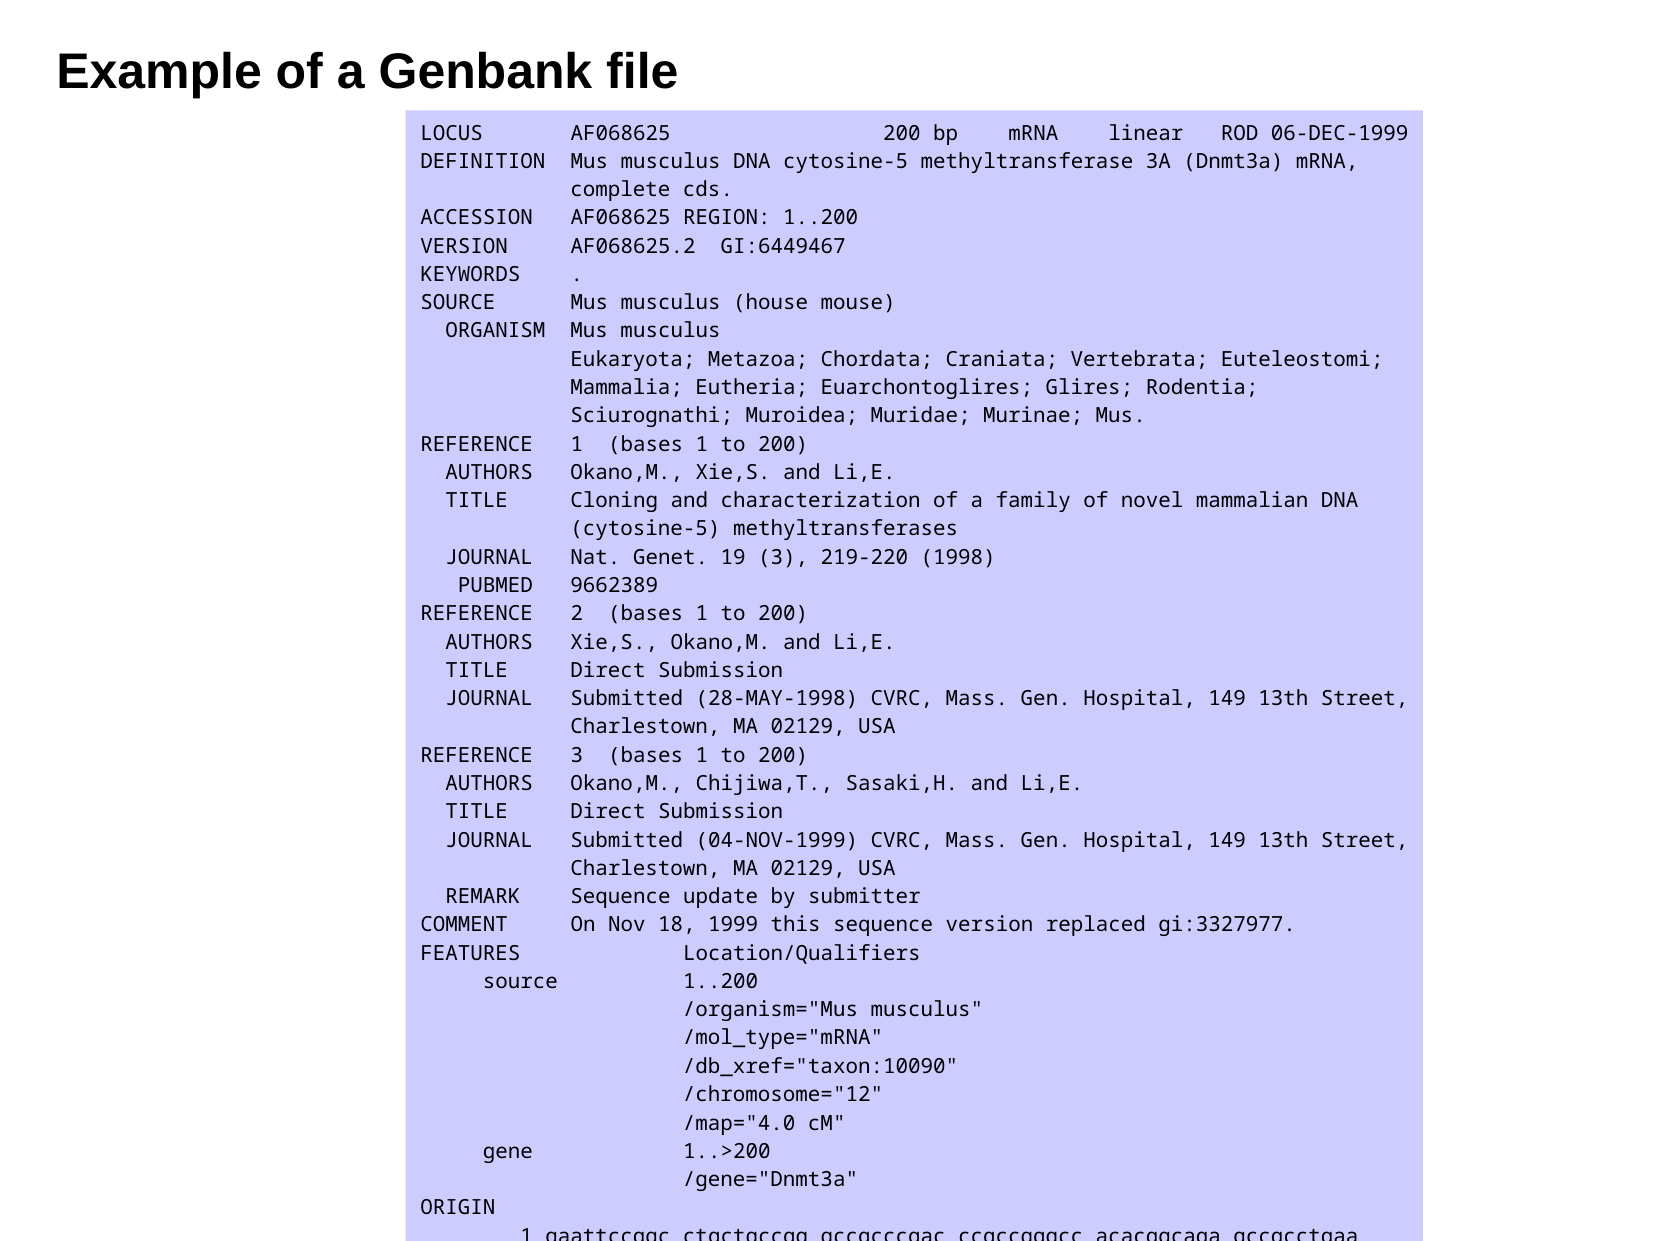

Example of a Genbank file
LOCUS AF068625 200 bp mRNA linear ROD 06-DEC-1999
DEFINITION Mus musculus DNA cytosine-5 methyltransferase 3A (Dnmt3a) mRNA,
 complete cds.
ACCESSION AF068625 REGION: 1..200
VERSION AF068625.2 GI:6449467
KEYWORDS .
SOURCE Mus musculus (house mouse)
 ORGANISM Mus musculus
 Eukaryota; Metazoa; Chordata; Craniata; Vertebrata; Euteleostomi;
 Mammalia; Eutheria; Euarchontoglires; Glires; Rodentia;
 Sciurognathi; Muroidea; Muridae; Murinae; Mus.
REFERENCE 1 (bases 1 to 200)
 AUTHORS Okano,M., Xie,S. and Li,E.
 TITLE Cloning and characterization of a family of novel mammalian DNA
 (cytosine-5) methyltransferases
 JOURNAL Nat. Genet. 19 (3), 219-220 (1998)
 PUBMED 9662389
REFERENCE 2 (bases 1 to 200)
 AUTHORS Xie,S., Okano,M. and Li,E.
 TITLE Direct Submission
 JOURNAL Submitted (28-MAY-1998) CVRC, Mass. Gen. Hospital, 149 13th Street,
 Charlestown, MA 02129, USA
REFERENCE 3 (bases 1 to 200)
 AUTHORS Okano,M., Chijiwa,T., Sasaki,H. and Li,E.
 TITLE Direct Submission
 JOURNAL Submitted (04-NOV-1999) CVRC, Mass. Gen. Hospital, 149 13th Street,
 Charlestown, MA 02129, USA
 REMARK Sequence update by submitter
COMMENT On Nov 18, 1999 this sequence version replaced gi:3327977.
FEATURES Location/Qualifiers
 source 1..200
 /organism="Mus musculus"
 /mol_type="mRNA"
 /db_xref="taxon:10090"
 /chromosome="12"
 /map="4.0 cM"
 gene 1..>200
 /gene="Dnmt3a"
ORIGIN
 1 gaattccggc ctgctgccgg gccgcccgac ccgccgggcc acacggcaga gccgcctgaa
 61 gcccagcgct gaggctgcac ttttccgagg gcttgacatc agggtctatg tttaagtctt
 121 agctcttgct tacaaagacc acggcaattc cttctctgaa gccctcgcag ccccacagcg
 181 ccctcgcagc cccagcctgc
//